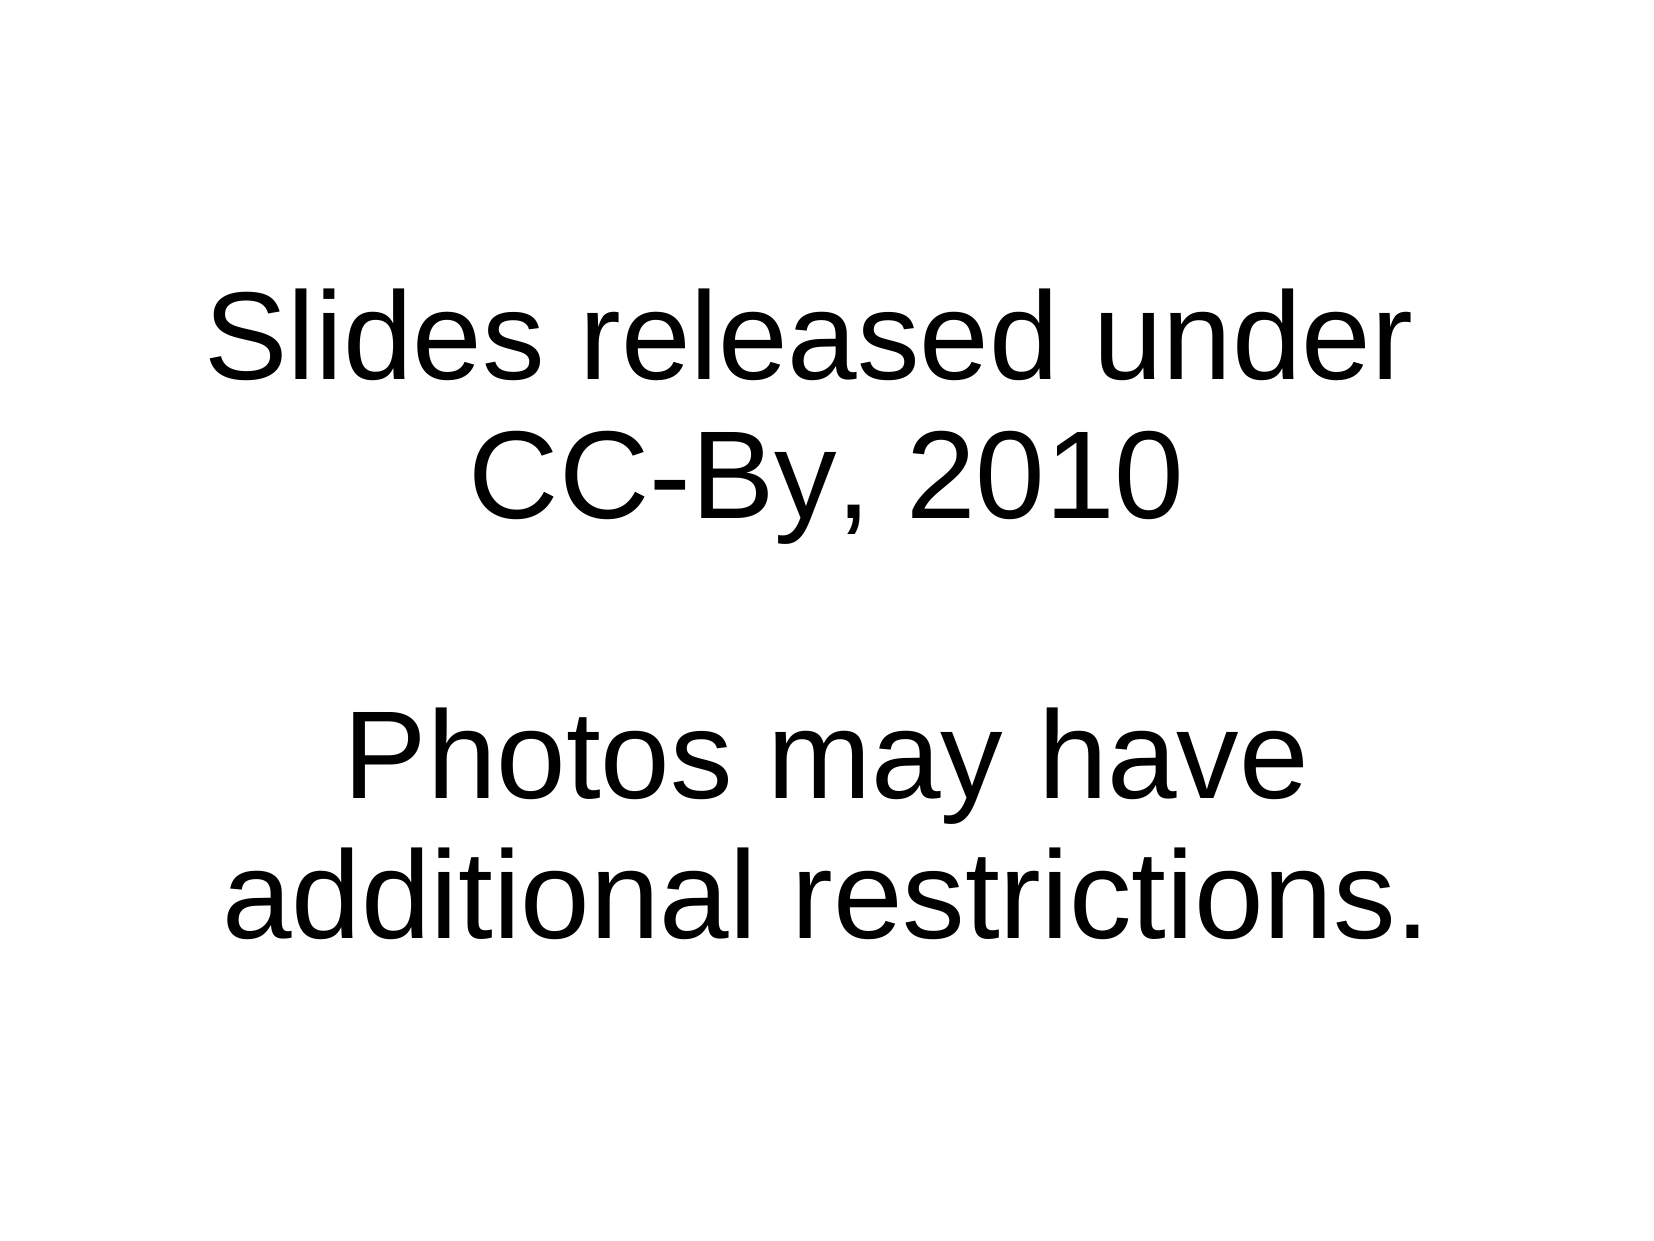

# Slides released under CC-By, 2010 Photos may have additional restrictions.